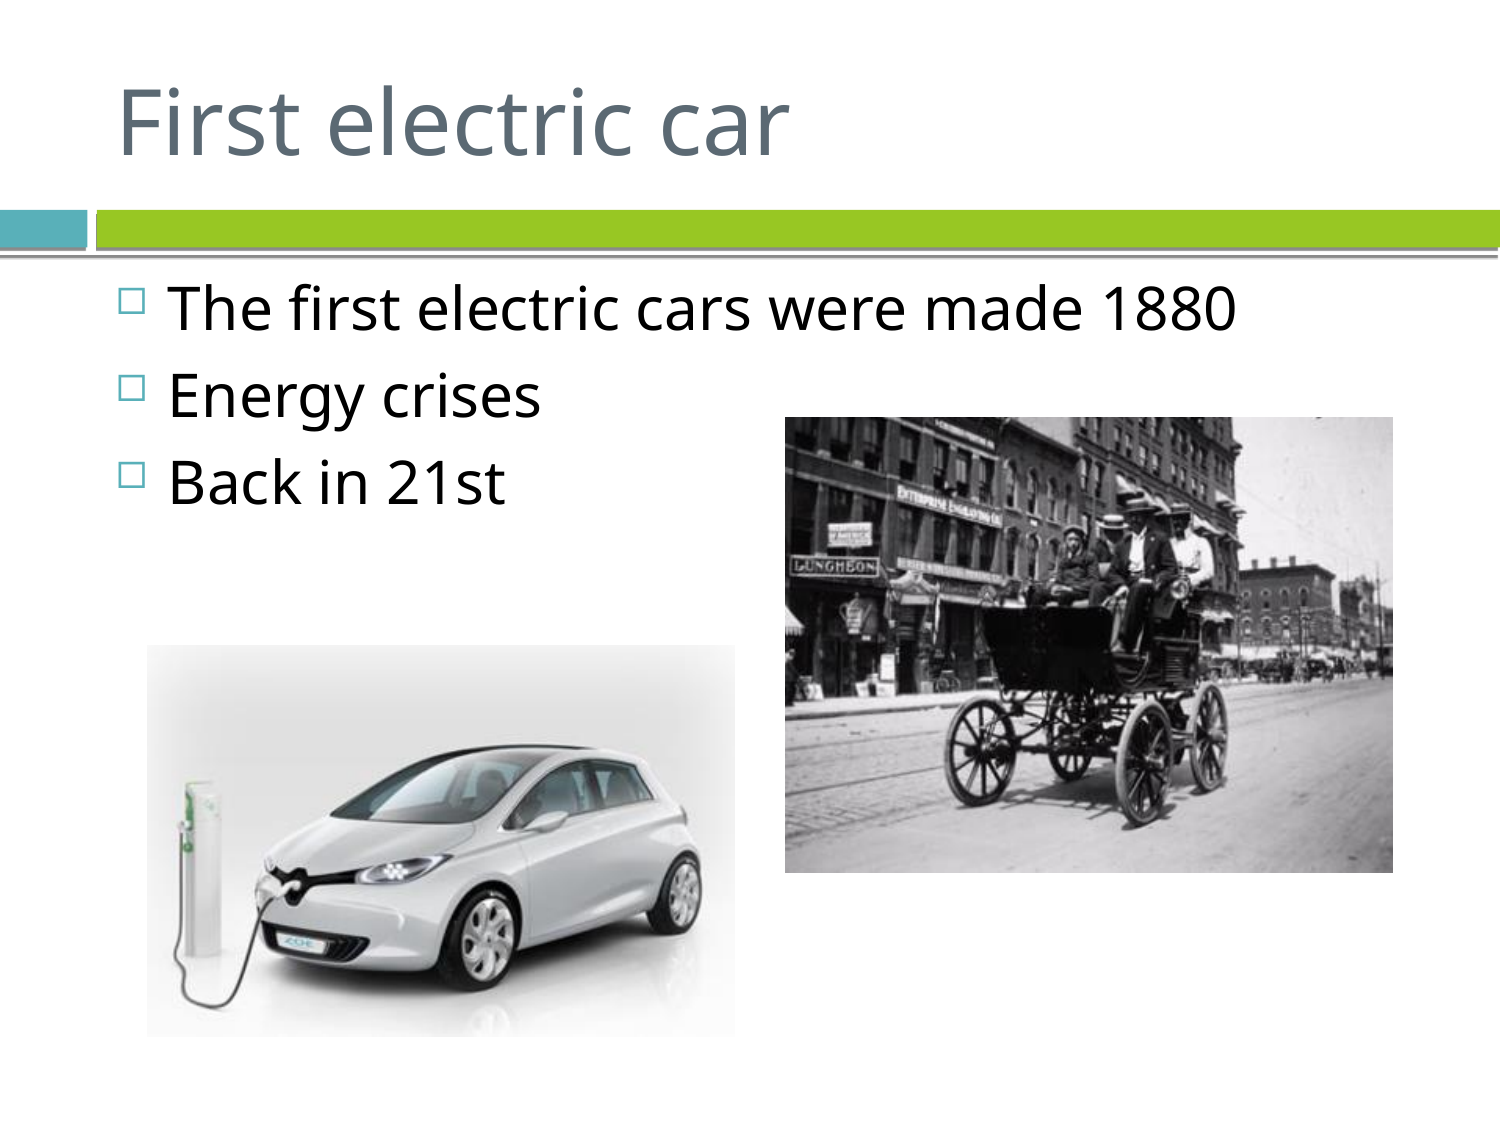

# First electric car
The first electric cars were made 1880
Energy crises
Back in 21st